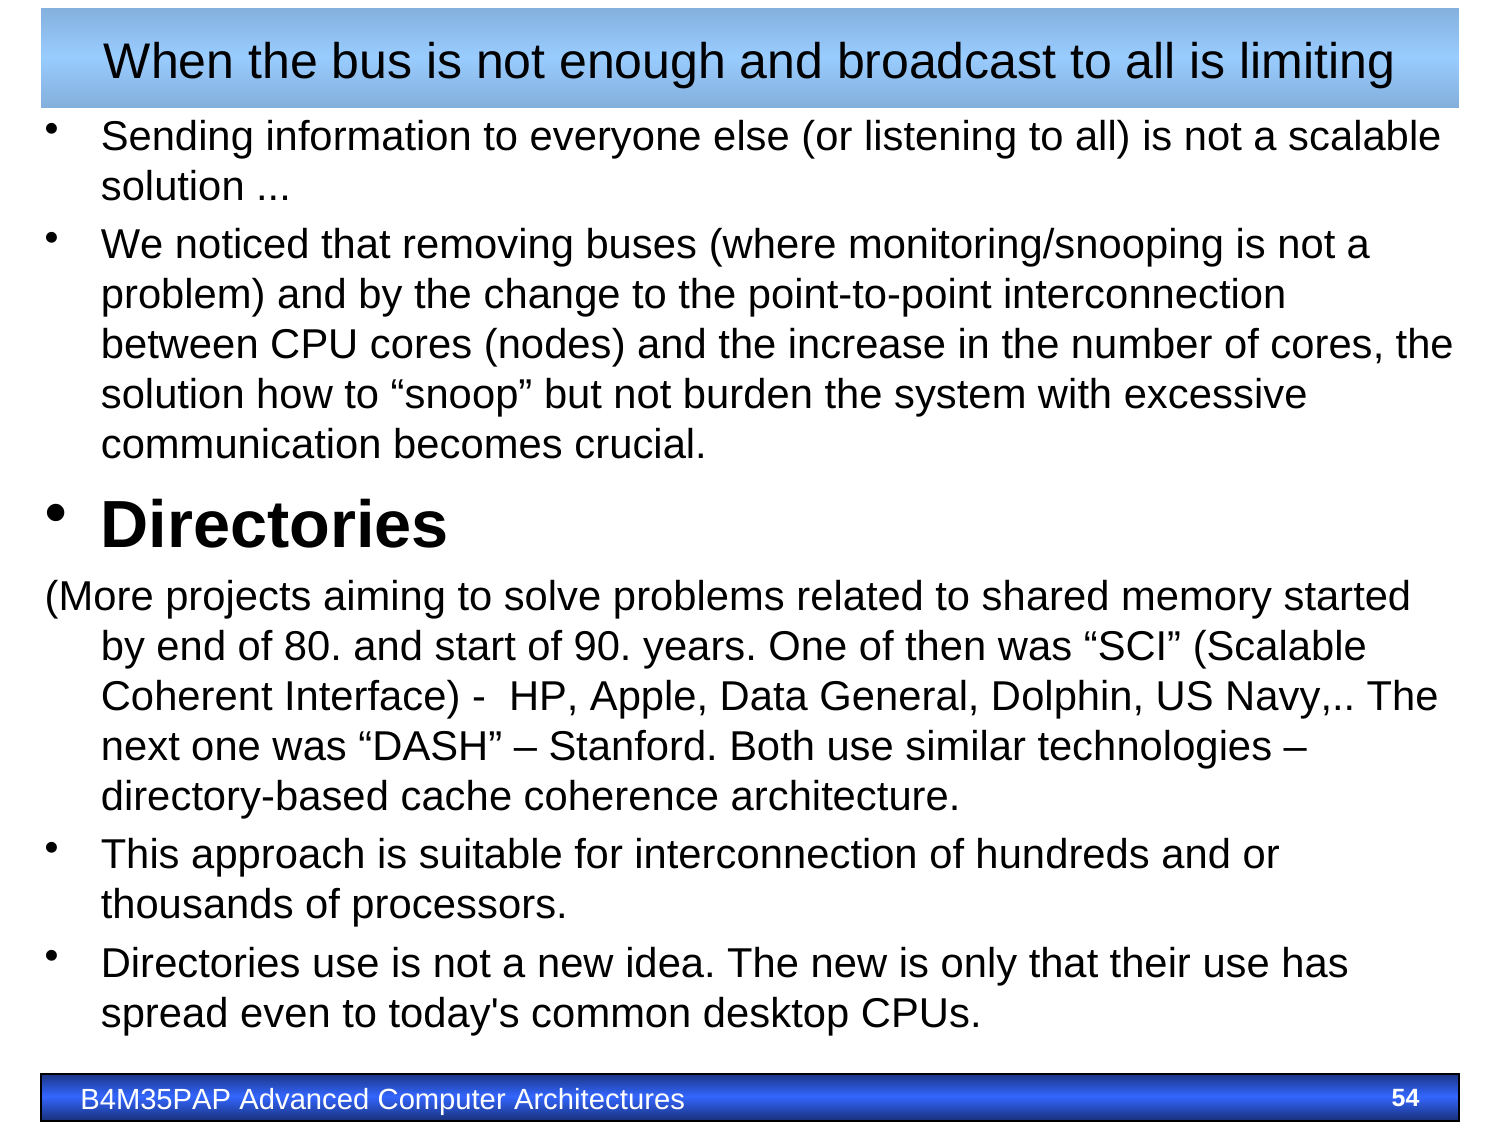

When the bus is not enough and broadcast to all is limiting
# Sending information to everyone else (or listening to all) is not a scalable solution ...
We noticed that removing buses (where monitoring/snooping is not a problem) and by the change to the point-to-point interconnection between CPU cores (nodes) and the increase in the number of cores, the solution how to “snoop” but not burden the system with excessive communication becomes crucial.
Directories
(More projects aiming to solve problems related to shared memory started by end of 80. and start of 90. years. One of then was “SCI” (Scalable Coherent Interface) -  HP, Apple, Data General, Dolphin, US Navy,.. The next one was “DASH” – Stanford. Both use similar technologies – directory-based cache coherence architecture.
This approach is suitable for interconnection of hundreds and or thousands of processors.
Directories use is not a new idea. The new is only that their use has spread even to today's common desktop CPUs.